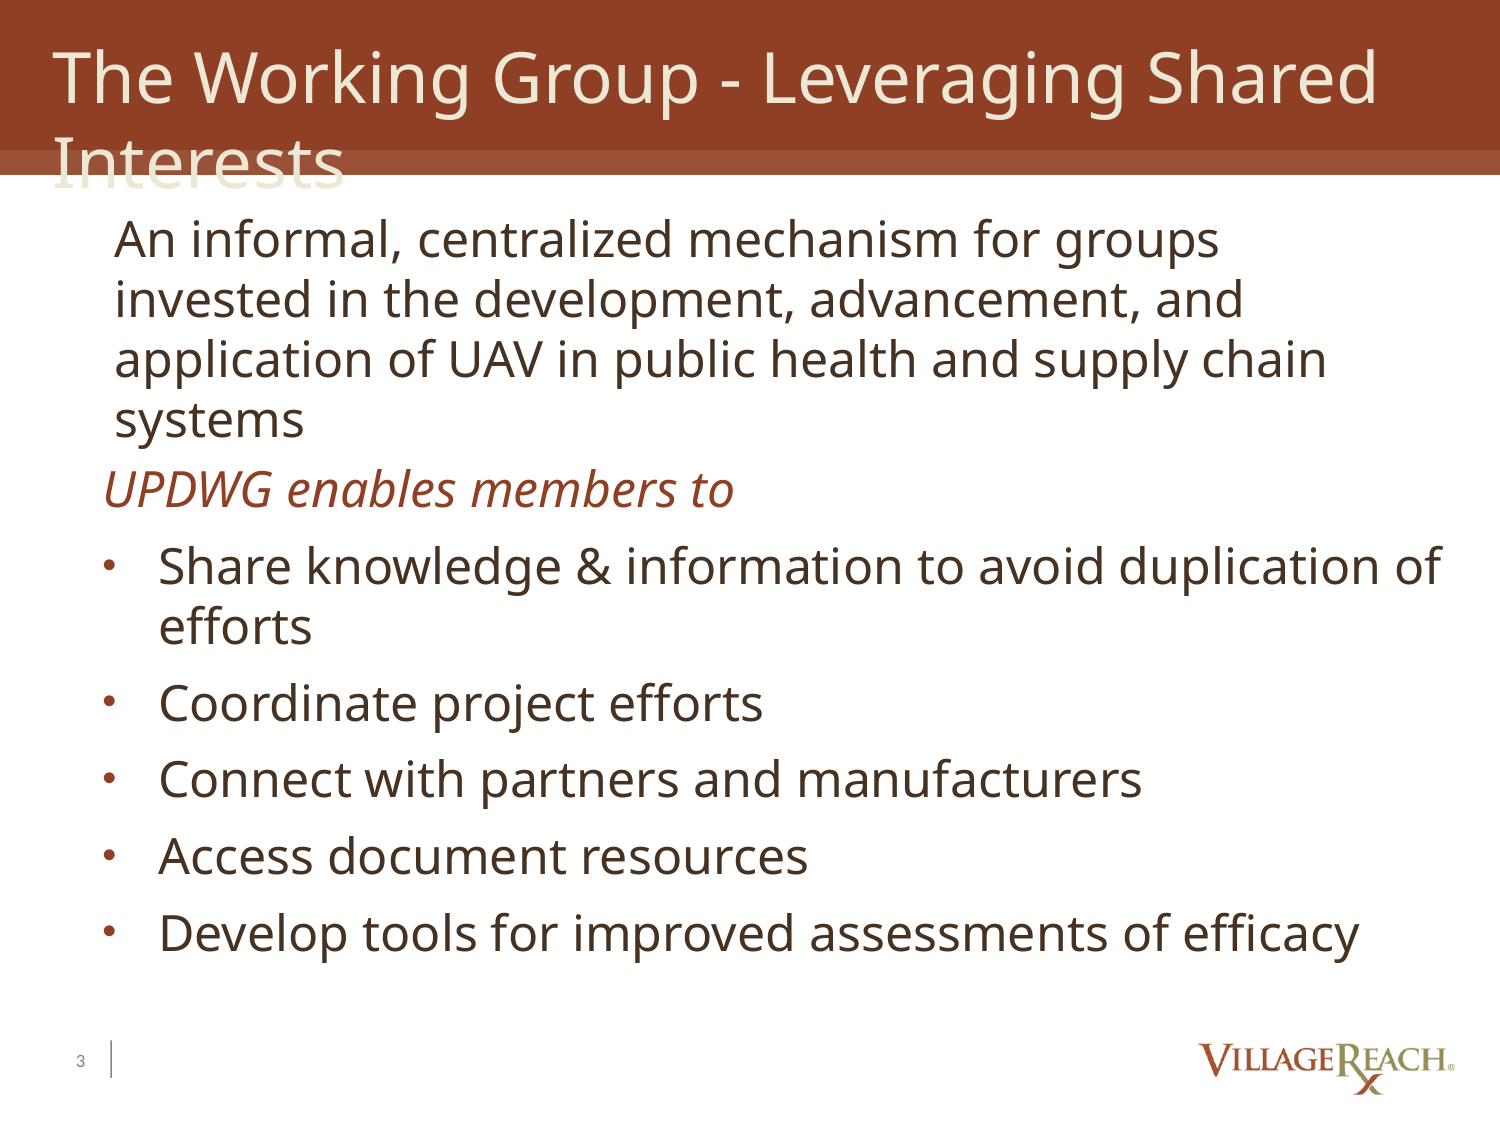

# The Working Group - Leveraging Shared Interests
An informal, centralized mechanism for groups invested in the development, advancement, and application of UAV in public health and supply chain systems
UPDWG enables members to
Share knowledge & information to avoid duplication of efforts
Coordinate project efforts
Connect with partners and manufacturers
Access document resources
Develop tools for improved assessments of efficacy